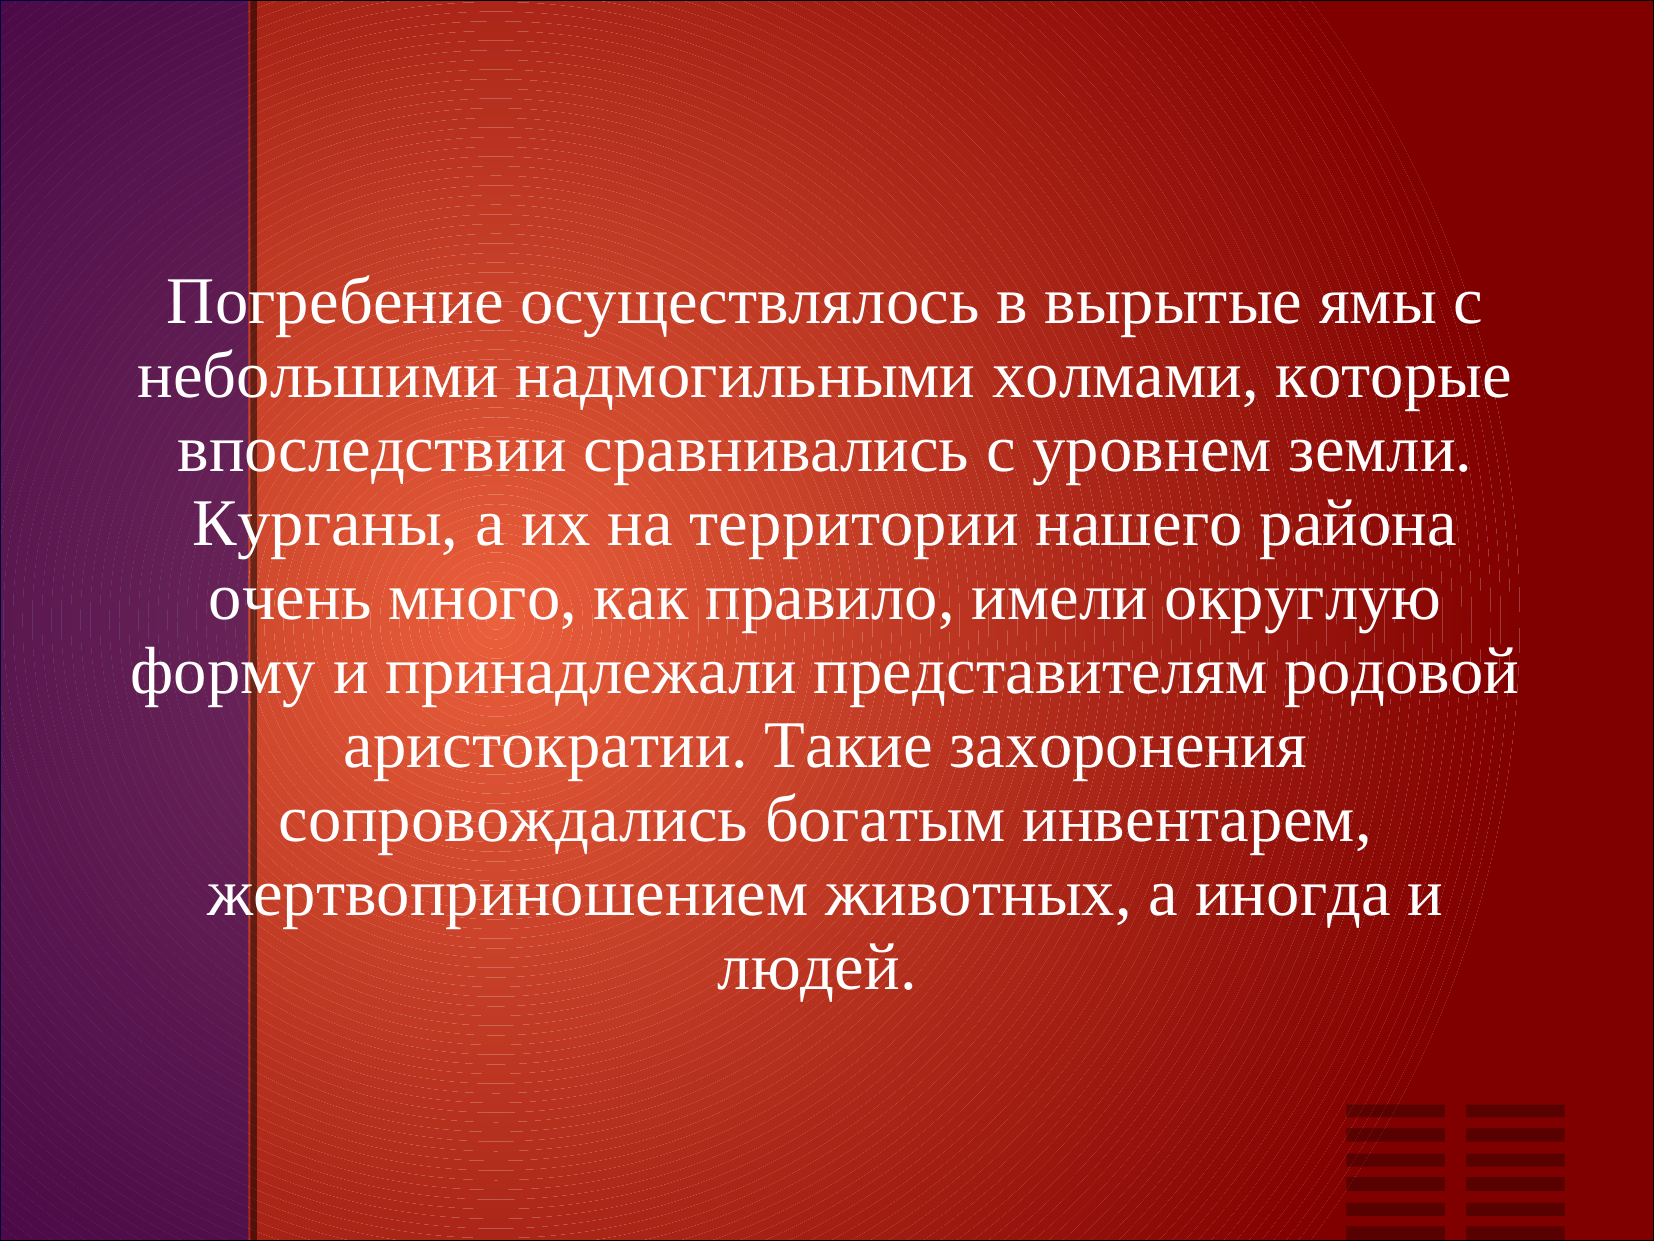

# Погребение осуществлялось в вырытые ямы с небольшими надмогильными холмами, которые впоследствии сравнивались с уровнем земли. Курганы, а их на территории нашего района очень много, как правило, имели округлую форму и принадлежали представителям родовой аристократии. Такие захоронения сопровождались богатым инвентарем, жертвоприношением животных, а иногда и людей.